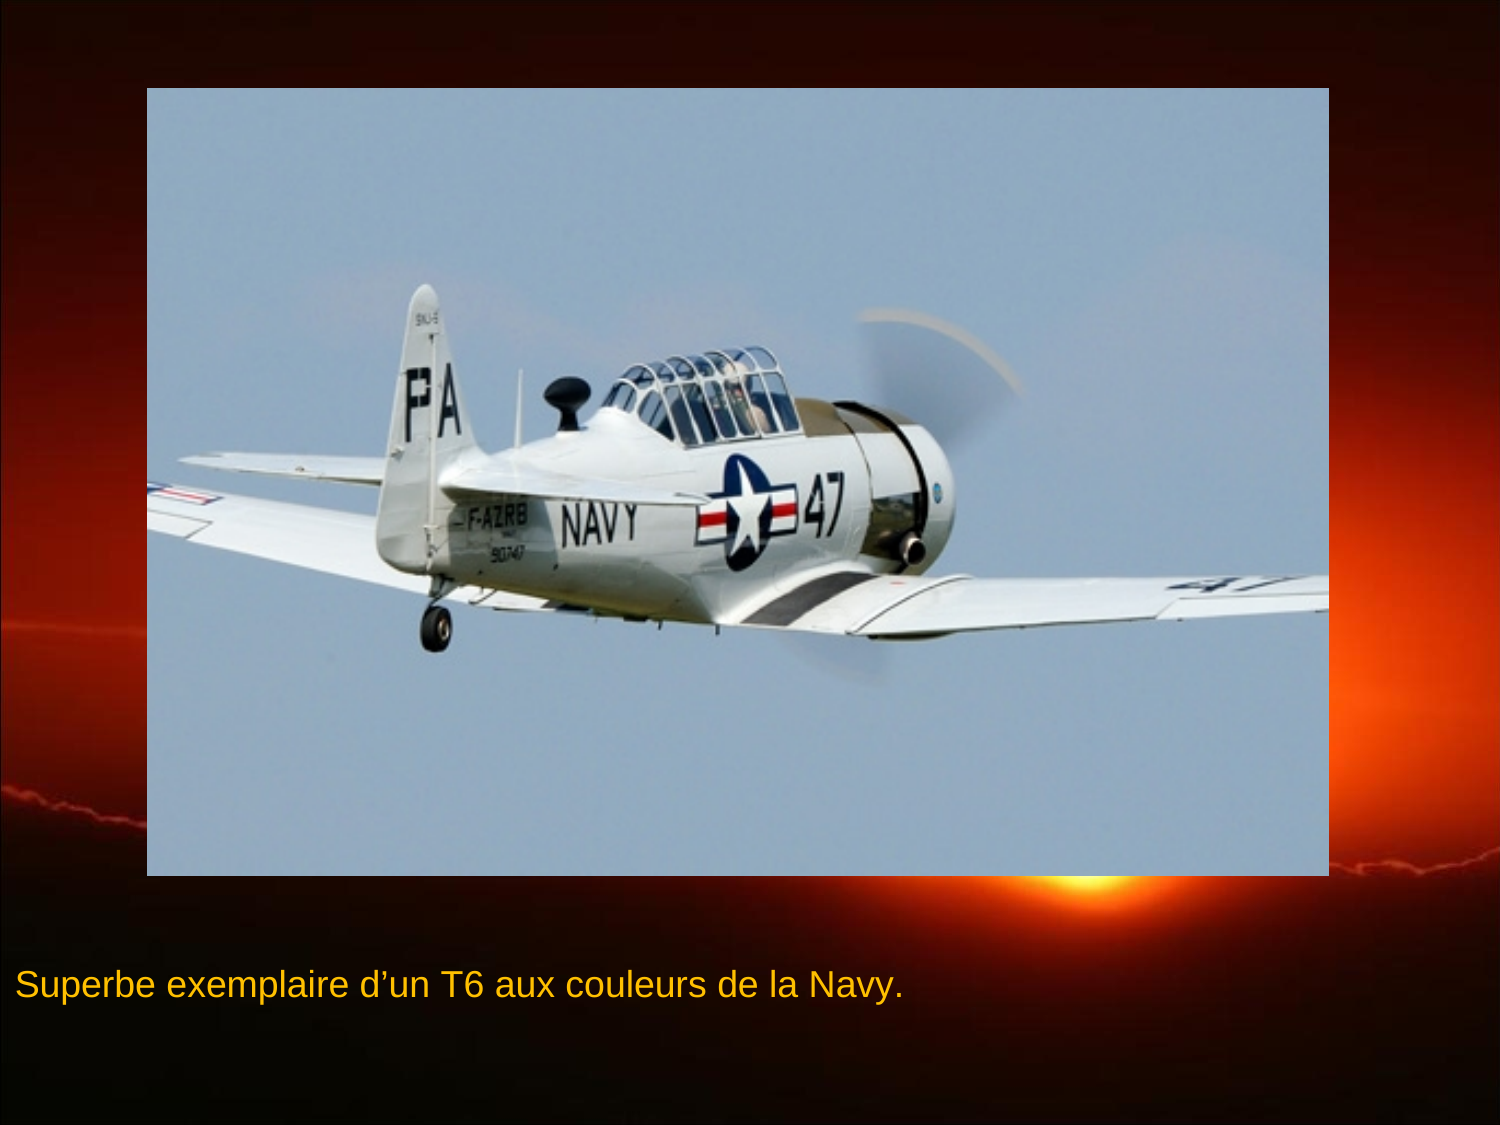

Superbe exemplaire d’un T6 aux couleurs de la Navy.